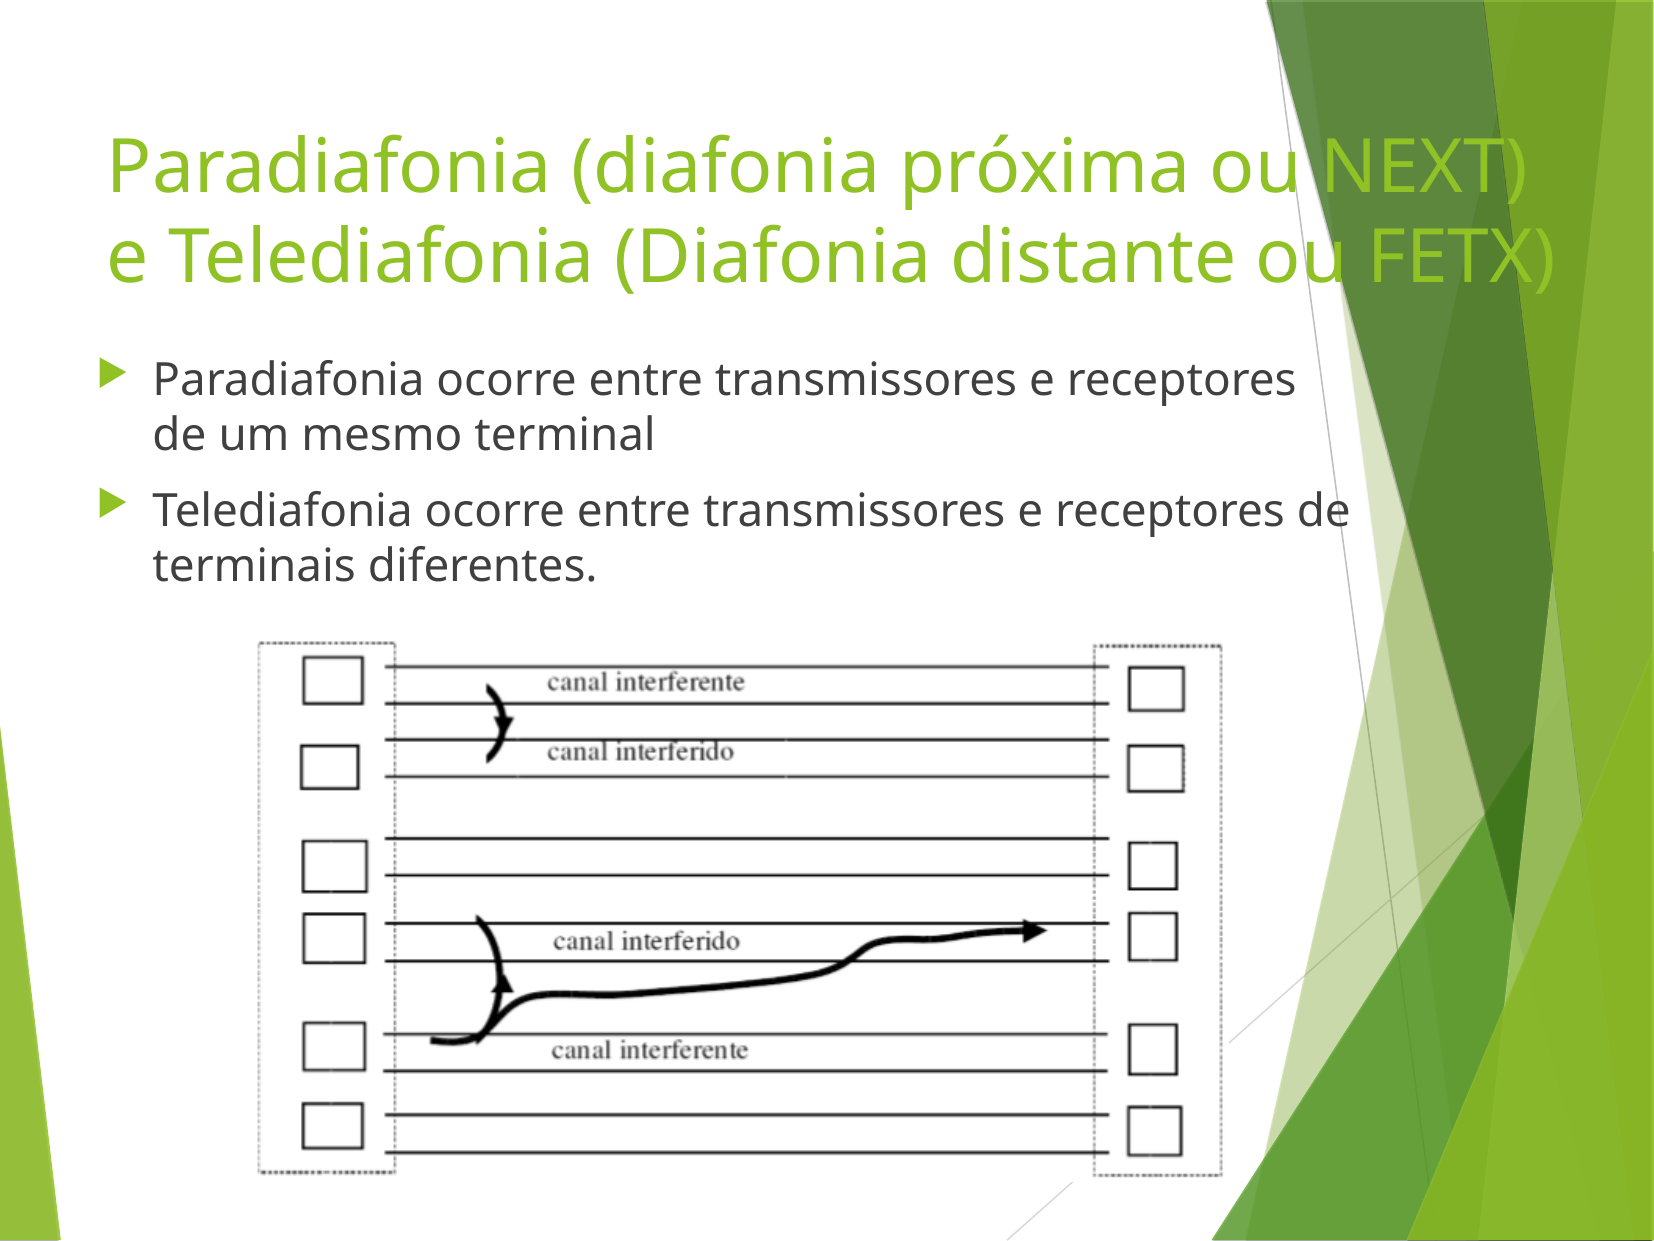

# Paradiafonia (diafonia próxima ou NEXT) e Telediafonia (Diafonia distante ou FETX)
Paradiafonia ocorre entre transmissores e receptores de um mesmo terminal
Telediafonia ocorre entre transmissores e receptores de terminais diferentes.